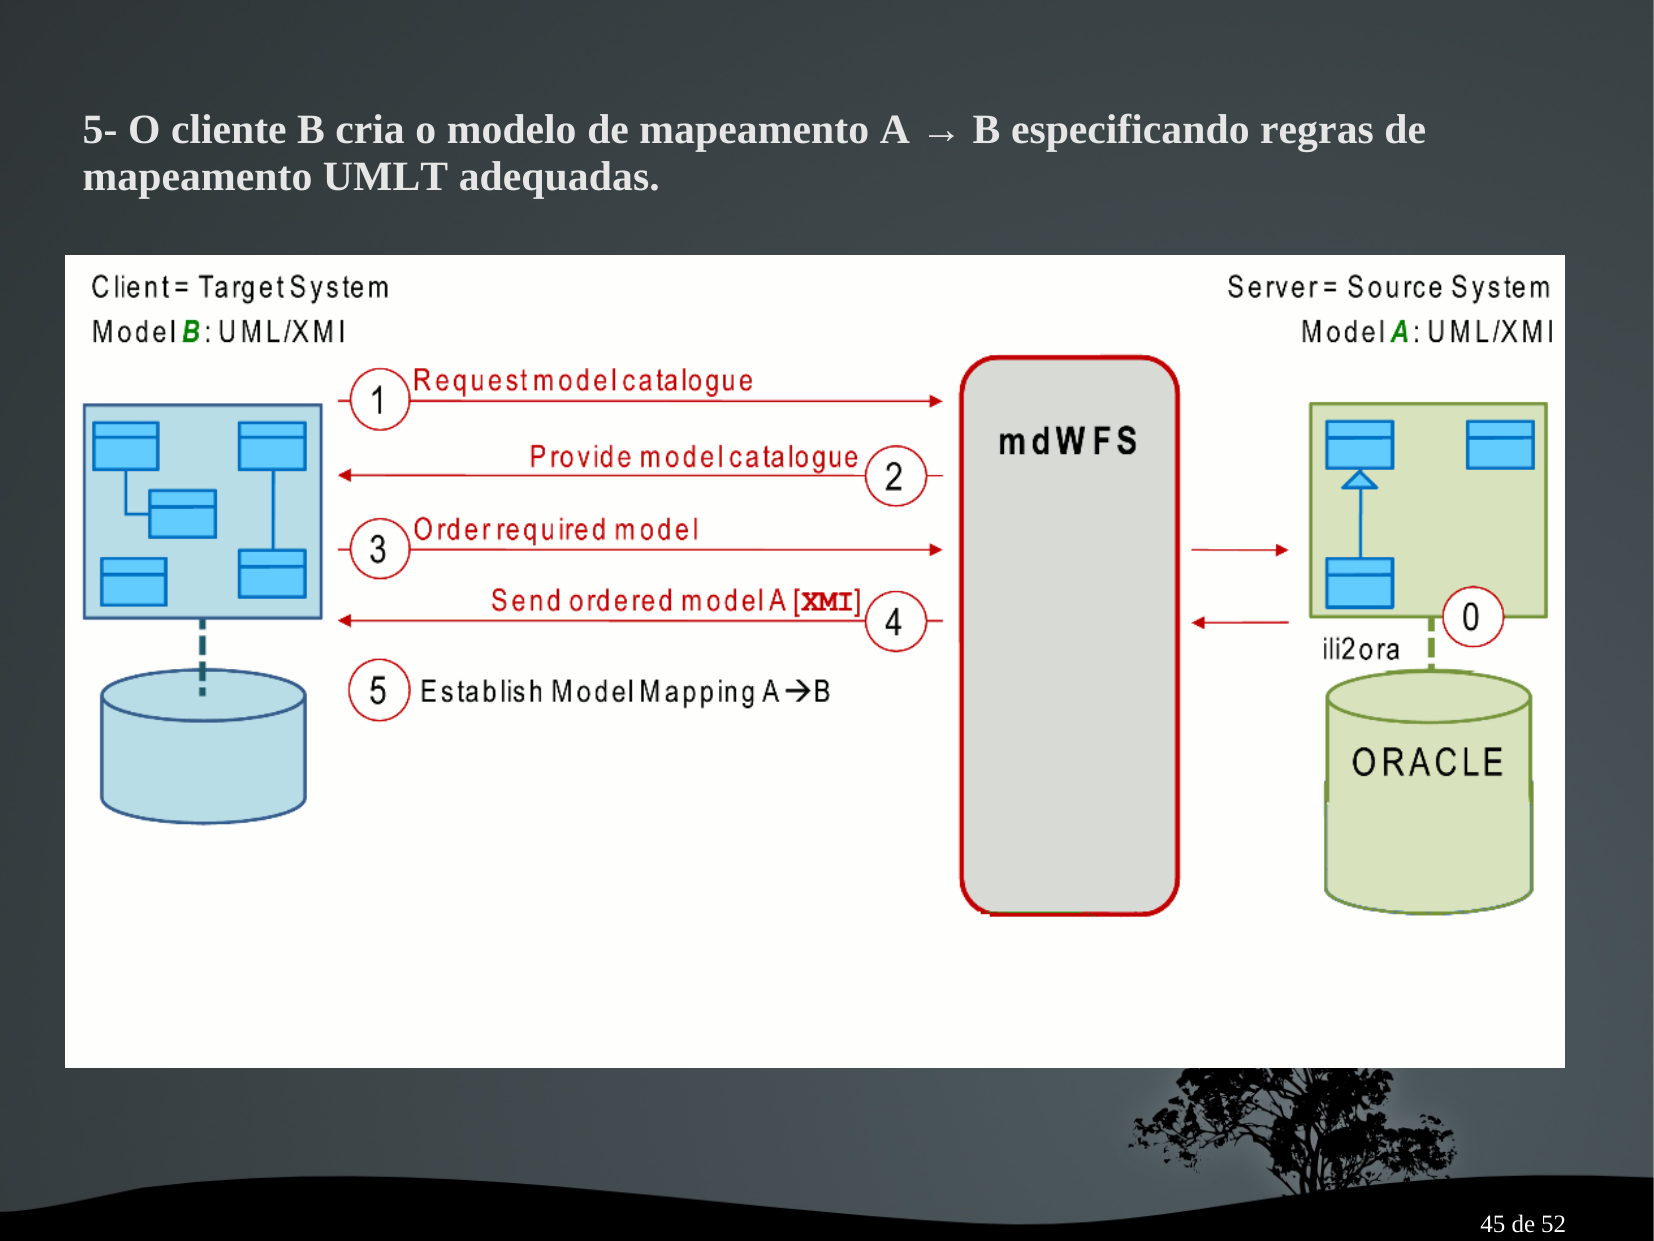

# 5- O cliente B cria o modelo de mapeamento A → B especificando regras de mapeamento UMLT adequadas.
45